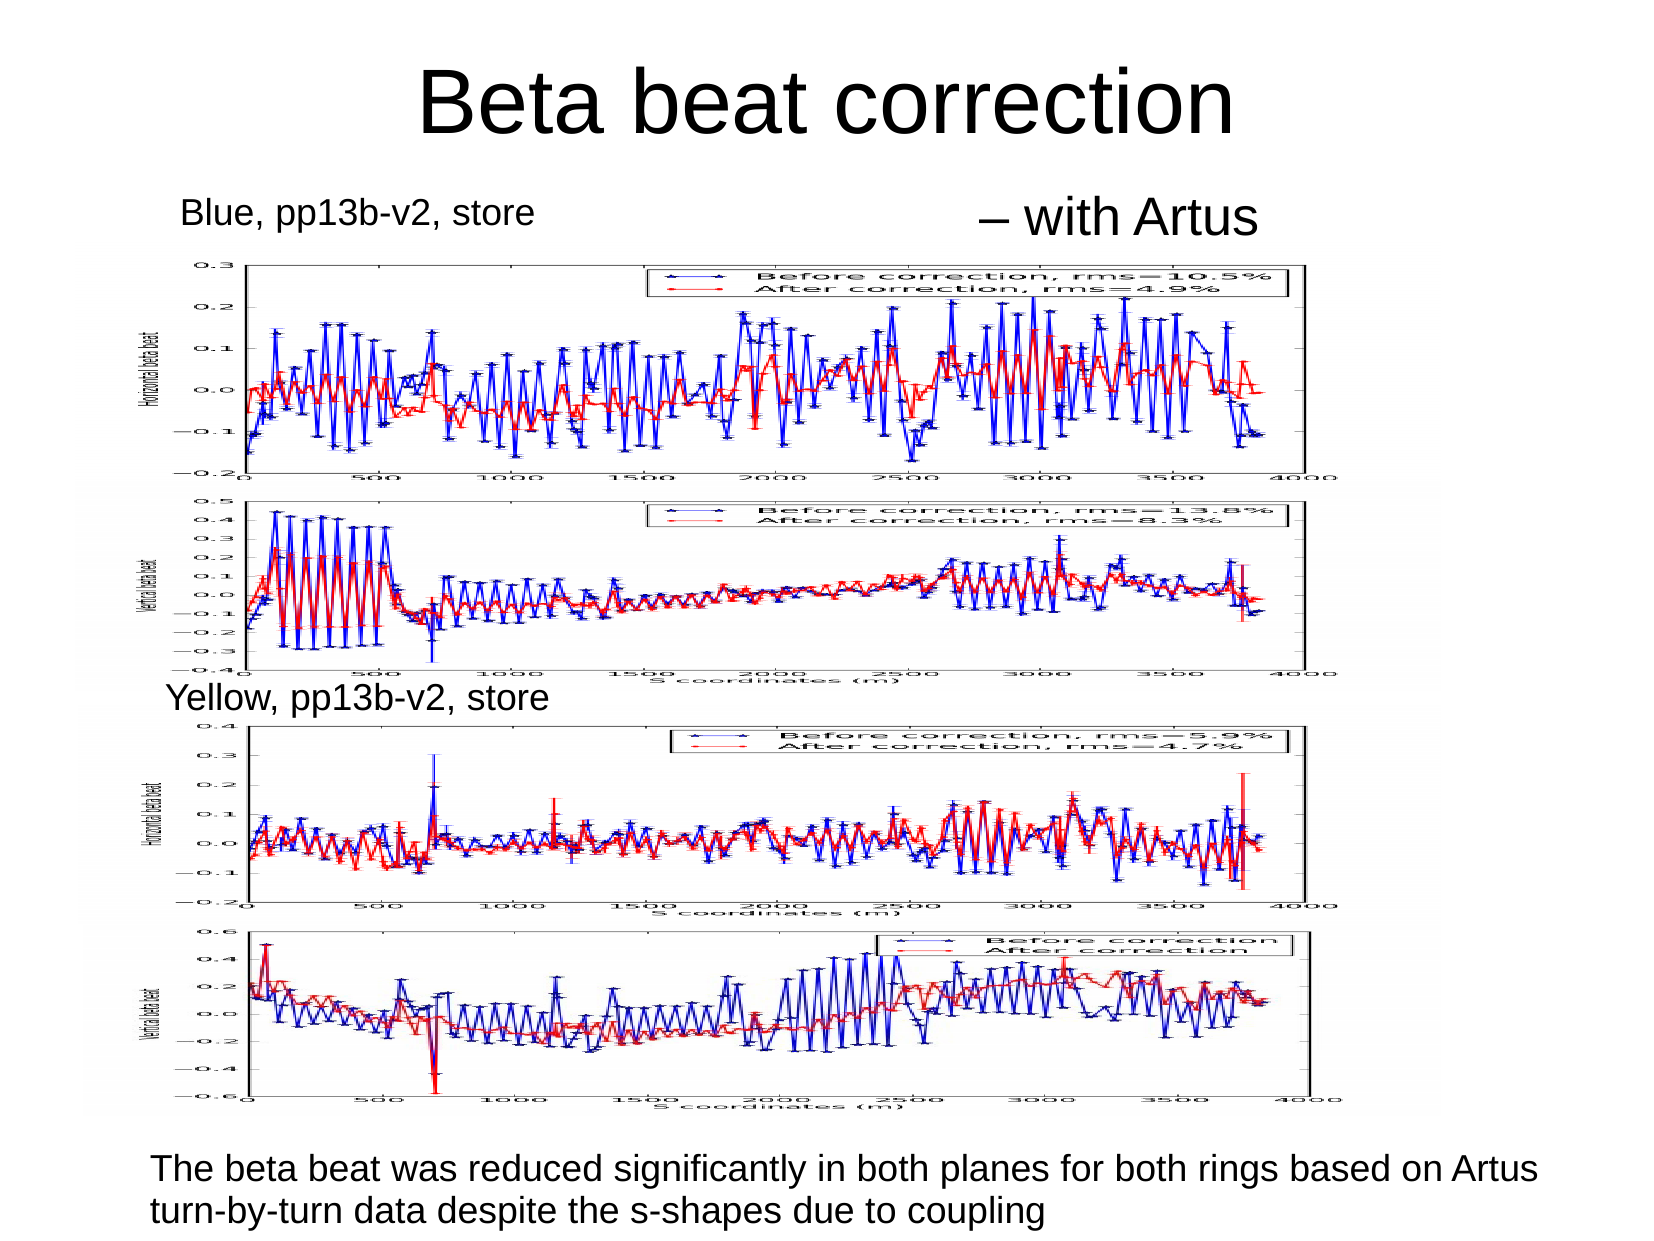

# Beta beat correction – with Artus
Blue, pp13b-v2, store
Yellow, pp13b-v2, store
The beta beat was reduced significantly in both planes for both rings based on Artus turn-by-turn data despite the s-shapes due to coupling